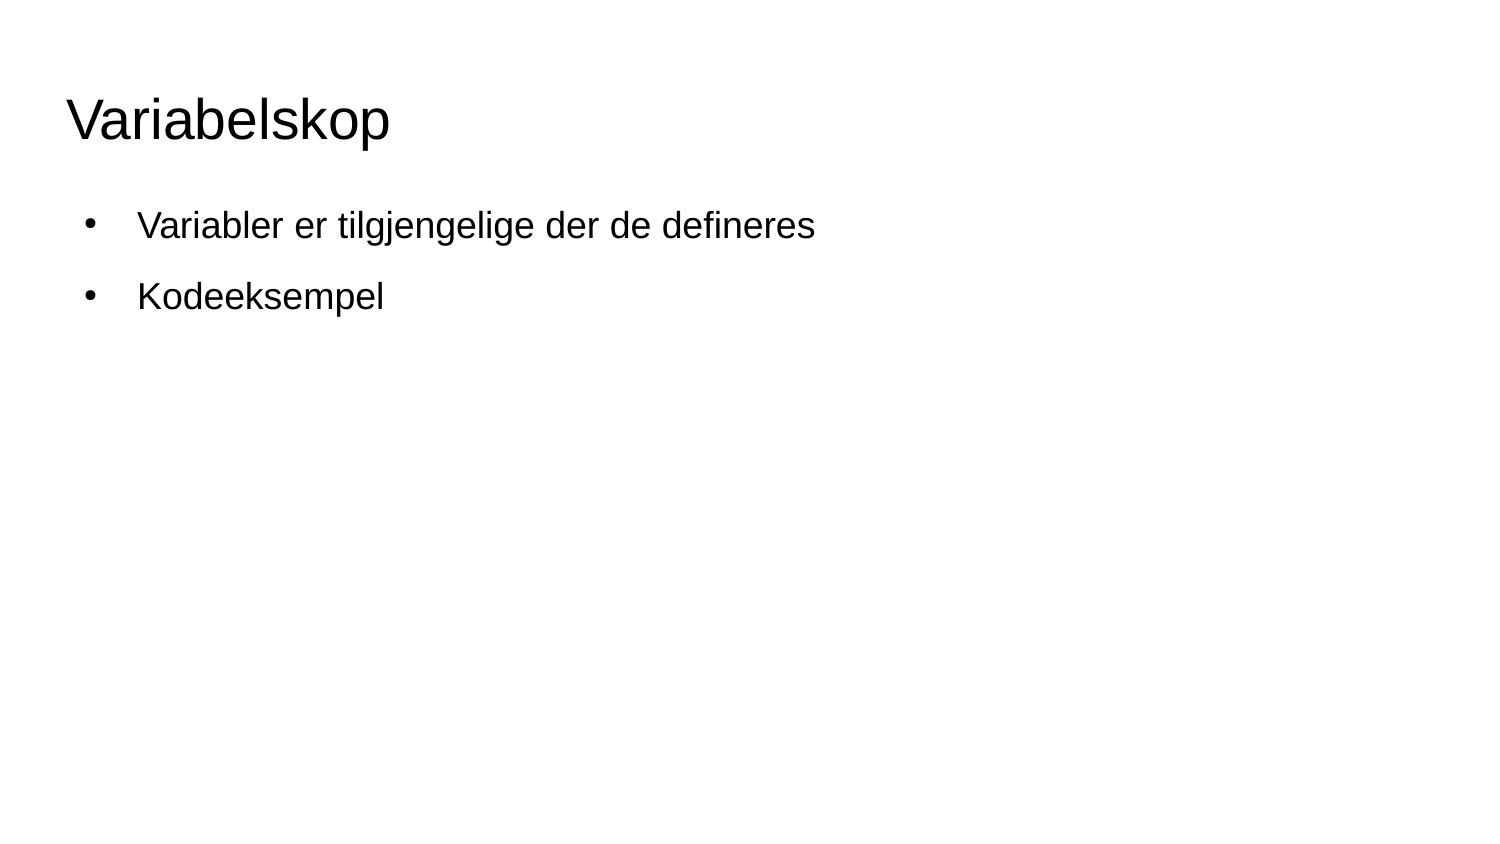

# Variabelskop
Variabler er tilgjengelige der de defineres
Kodeeksempel